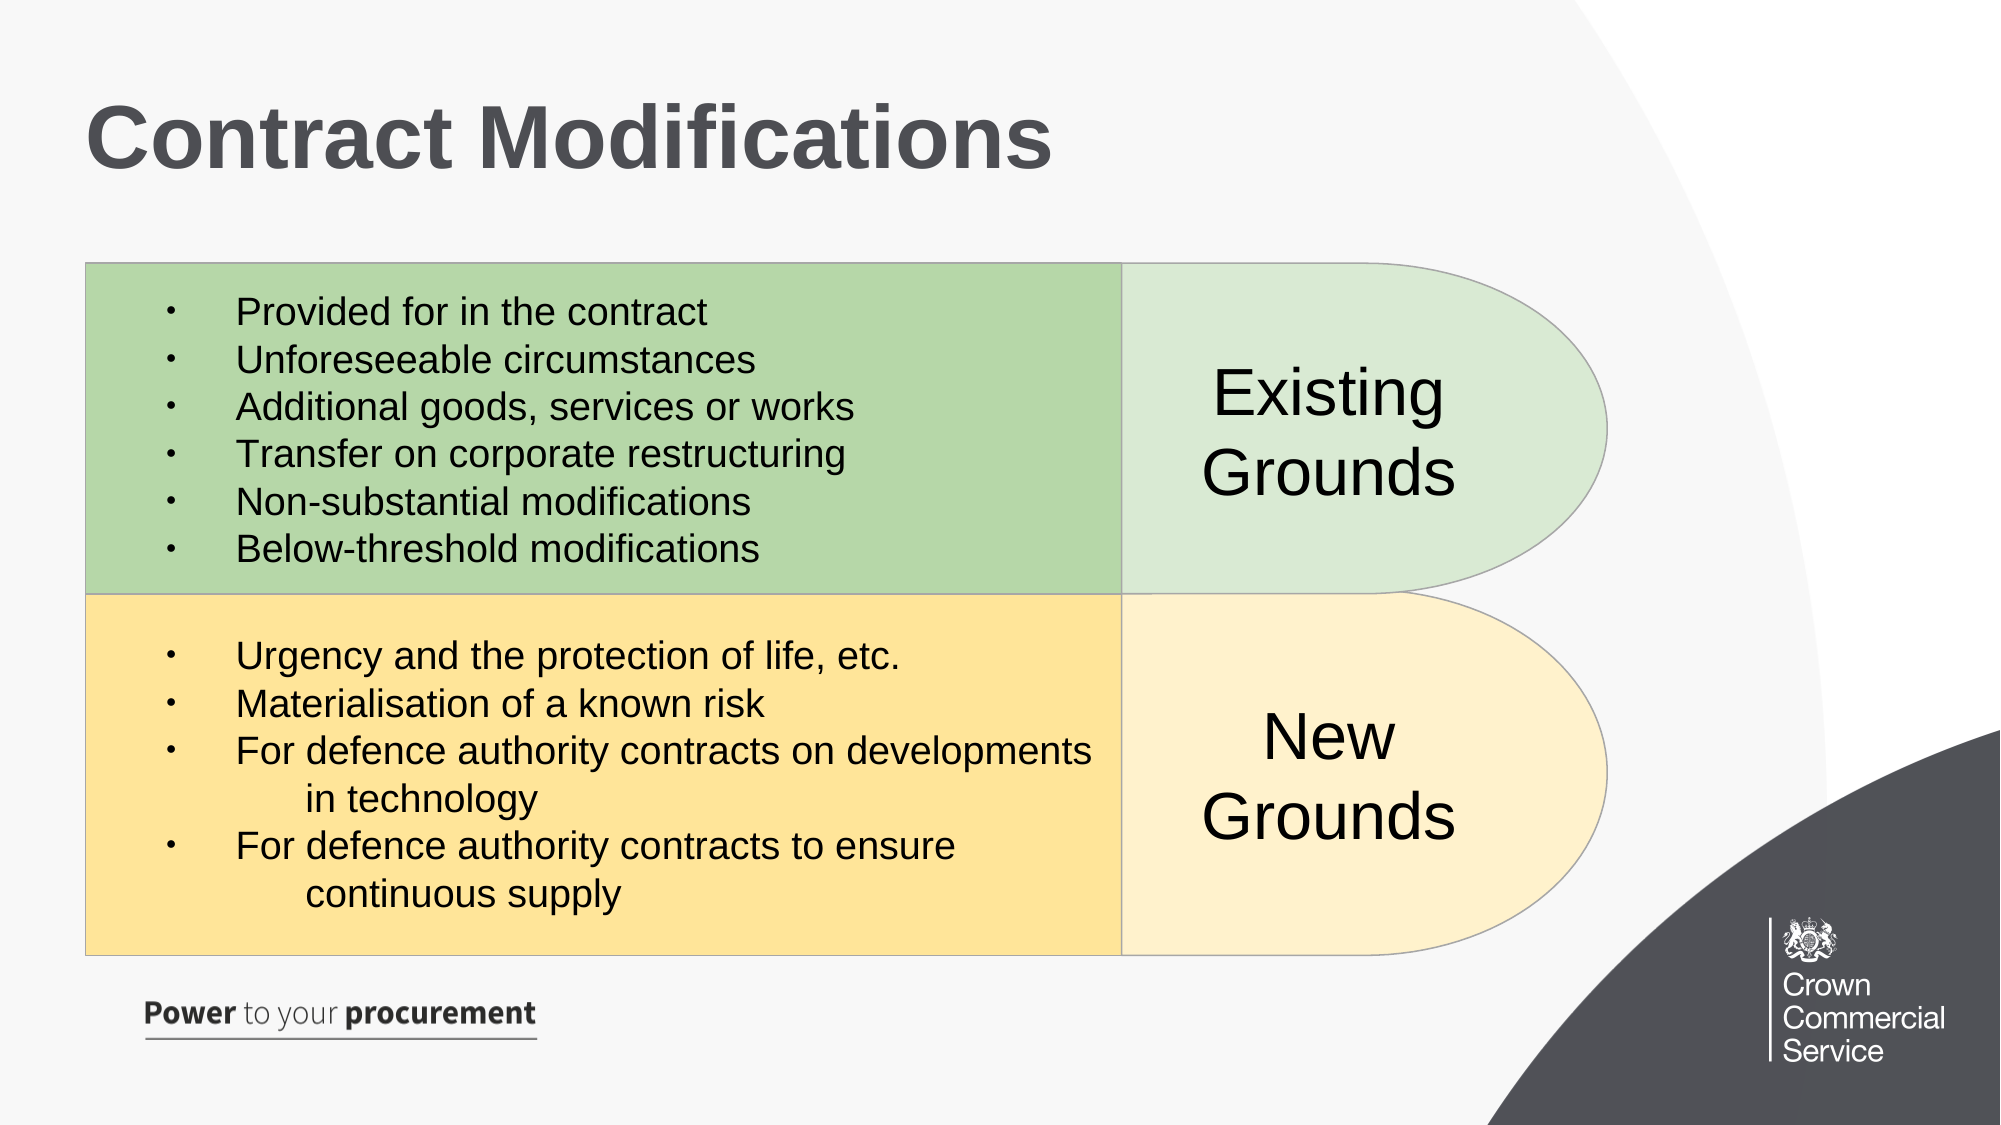

# Contract Modifications
Provided for in the contract
Unforeseeable circumstances
Additional goods, services or works
Transfer on corporate restructuring
Non-substantial modifications
Below-threshold modifications
Existing Grounds
Urgency and the protection of life, etc.
Materialisation of a known risk
For defence authority contracts on developments in technology
For defence authority contracts to ensure continuous supply
New Grounds